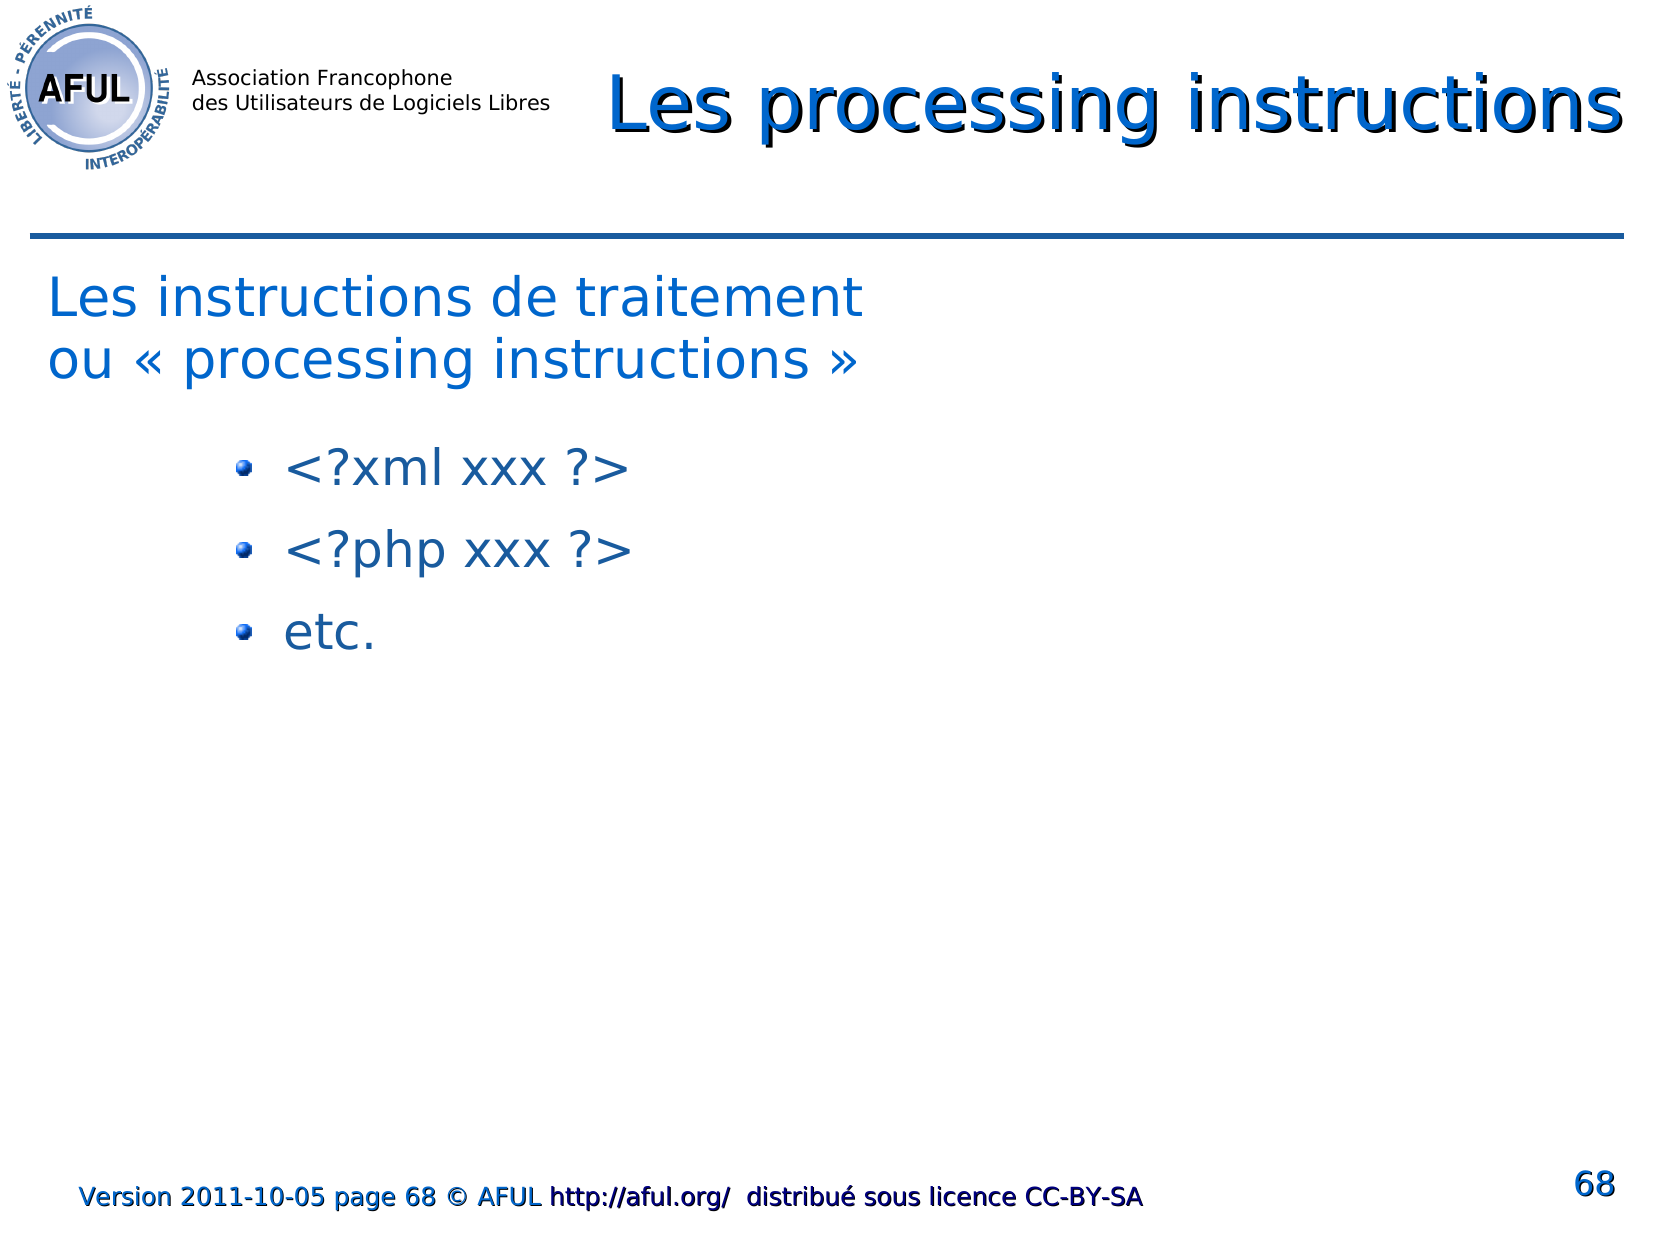

# Les processing instructions
Les instructions de traitement
ou « processing instructions »
<?xml xxx ?>
<?php xxx ?>
etc.